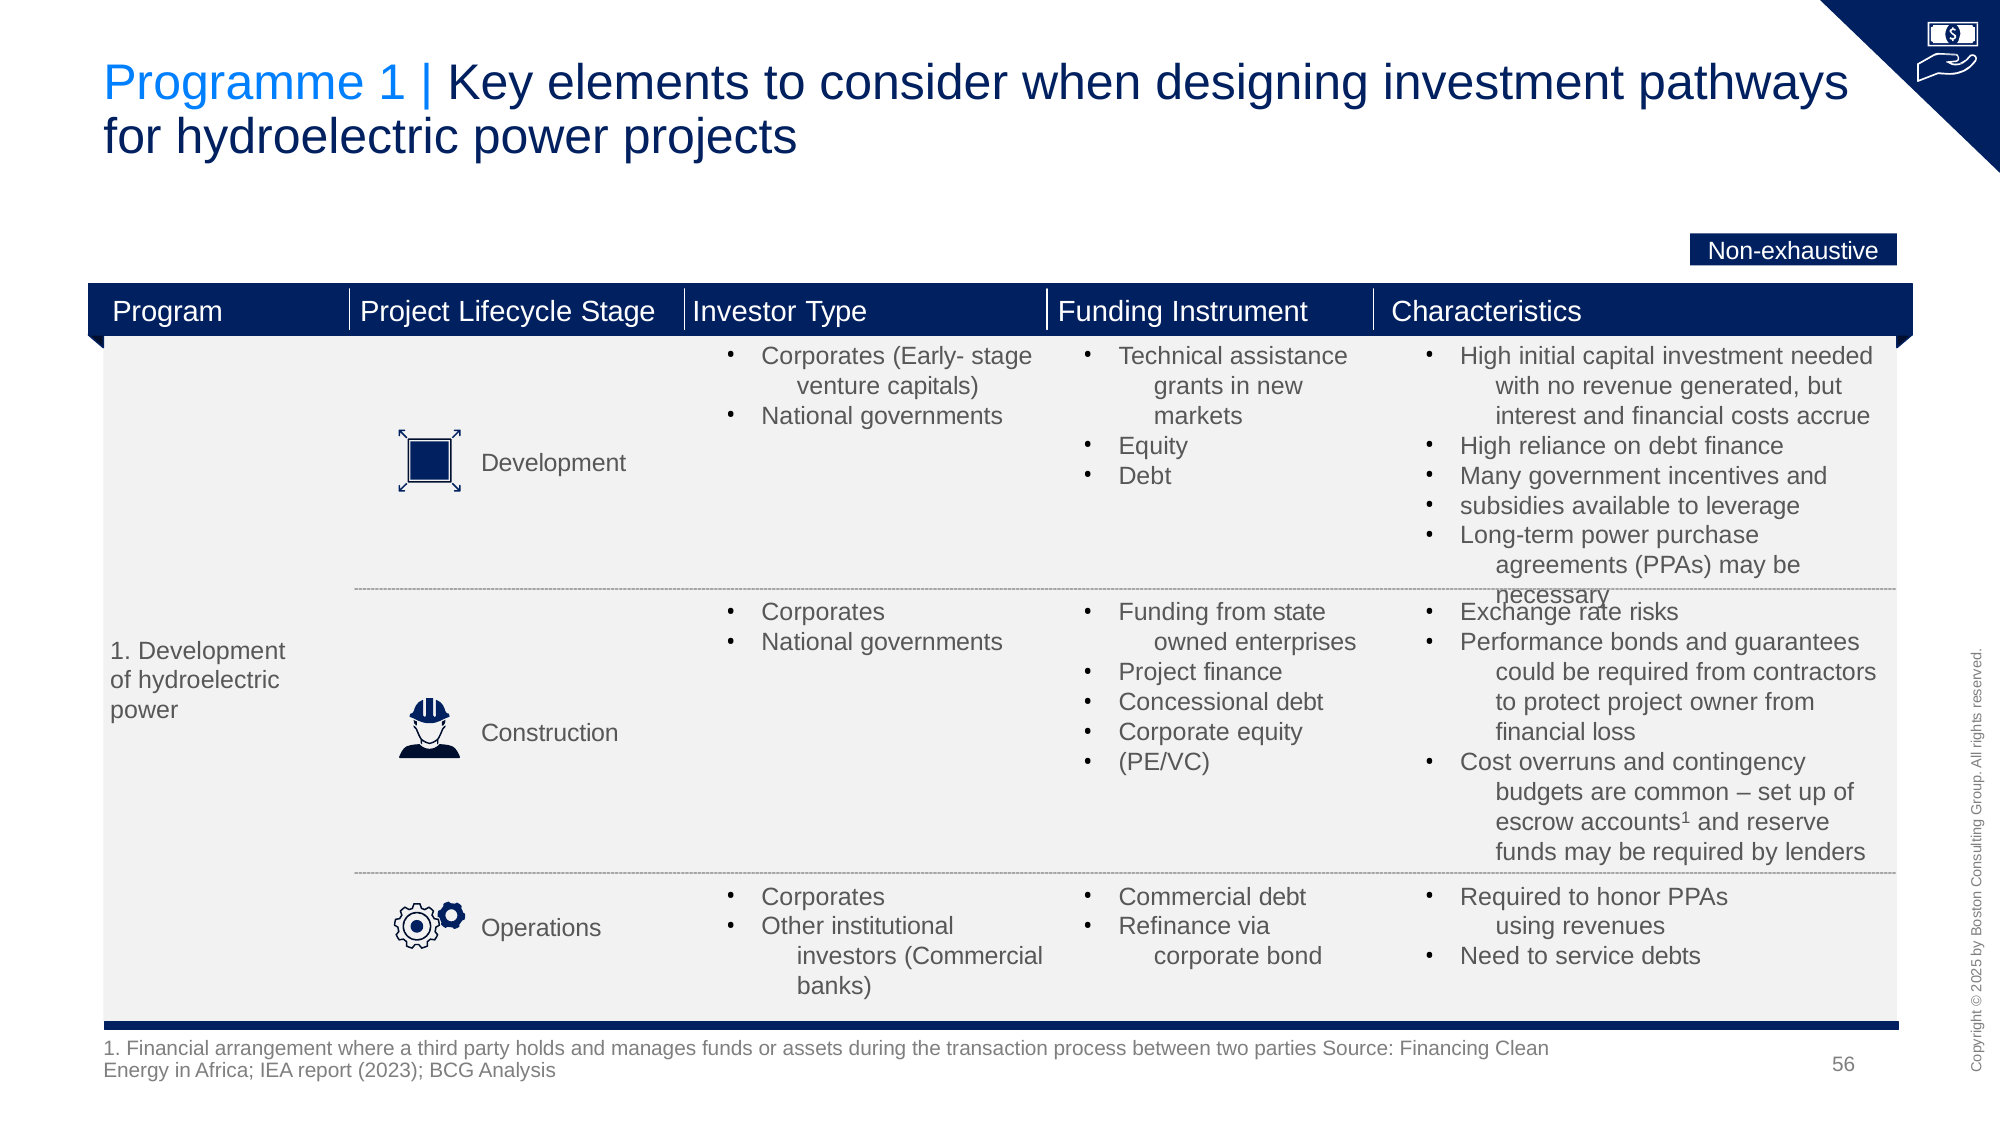

# Programme 1 | Key elements to consider when designing investment pathways for hydroelectric power projects
Non-exhaustive
Program
Project Lifecycle Stage
Investor Type
Funding Instrument
Characteristics
Corporates (Early- stage venture capitals)
National governments
Technical assistance grants in new markets
Equity
Debt
High initial capital investment needed with no revenue generated, but interest and financial costs accrue
High reliance on debt finance
Many government incentives and
subsidies available to leverage
Long-term power purchase agreements (PPAs) may be necessary
Development
Corporates
National governments
Funding from state owned enterprises
Project finance
Concessional debt
Corporate equity
(PE/VC)
Exchange rate risks
Performance bonds and guarantees could be required from contractors to protect project owner from
financial loss
Cost overruns and contingency budgets are common – set up of escrow accounts1 and reserve funds may be required by lenders
1. Development
of hydroelectric power
Construction
Corporates
Other institutional investors (Commercial banks)
Commercial debt
Refinance via corporate bond
Required to honor PPAs
using revenues
Need to service debts
Operations
1. Financial arrangement where a third party holds and manages funds or assets during the transaction process between two parties Source: Financing Clean Energy in Africa; IEA report (2023); BCG Analysis